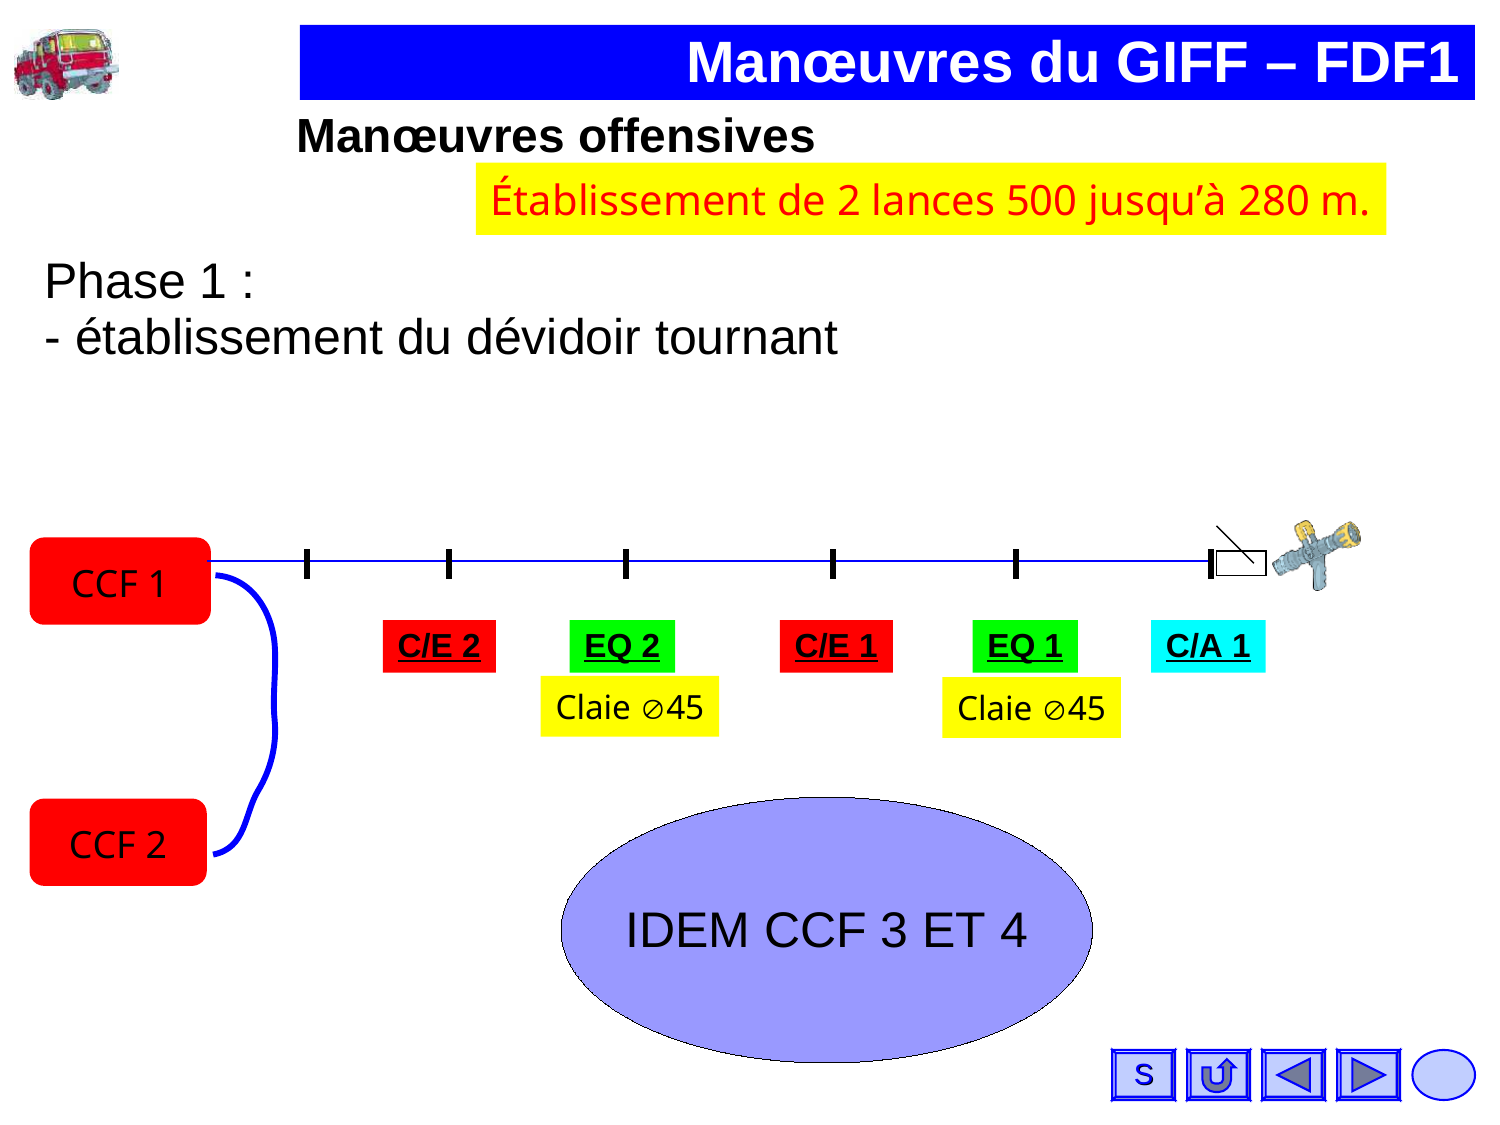

Manœuvres du GIFF – FDF1
Manœuvres offensives
Établissement de 2 lances 500 jusqu’à 280 m.
Phase 1 :
- établissement du dévidoir tournant
CCF 1
C/E 2
EQ 2
C/E 1
EQ 1
C/A 1
Claie 45
Claie 45
IDEM CCF 3 ET 4
CCF 2